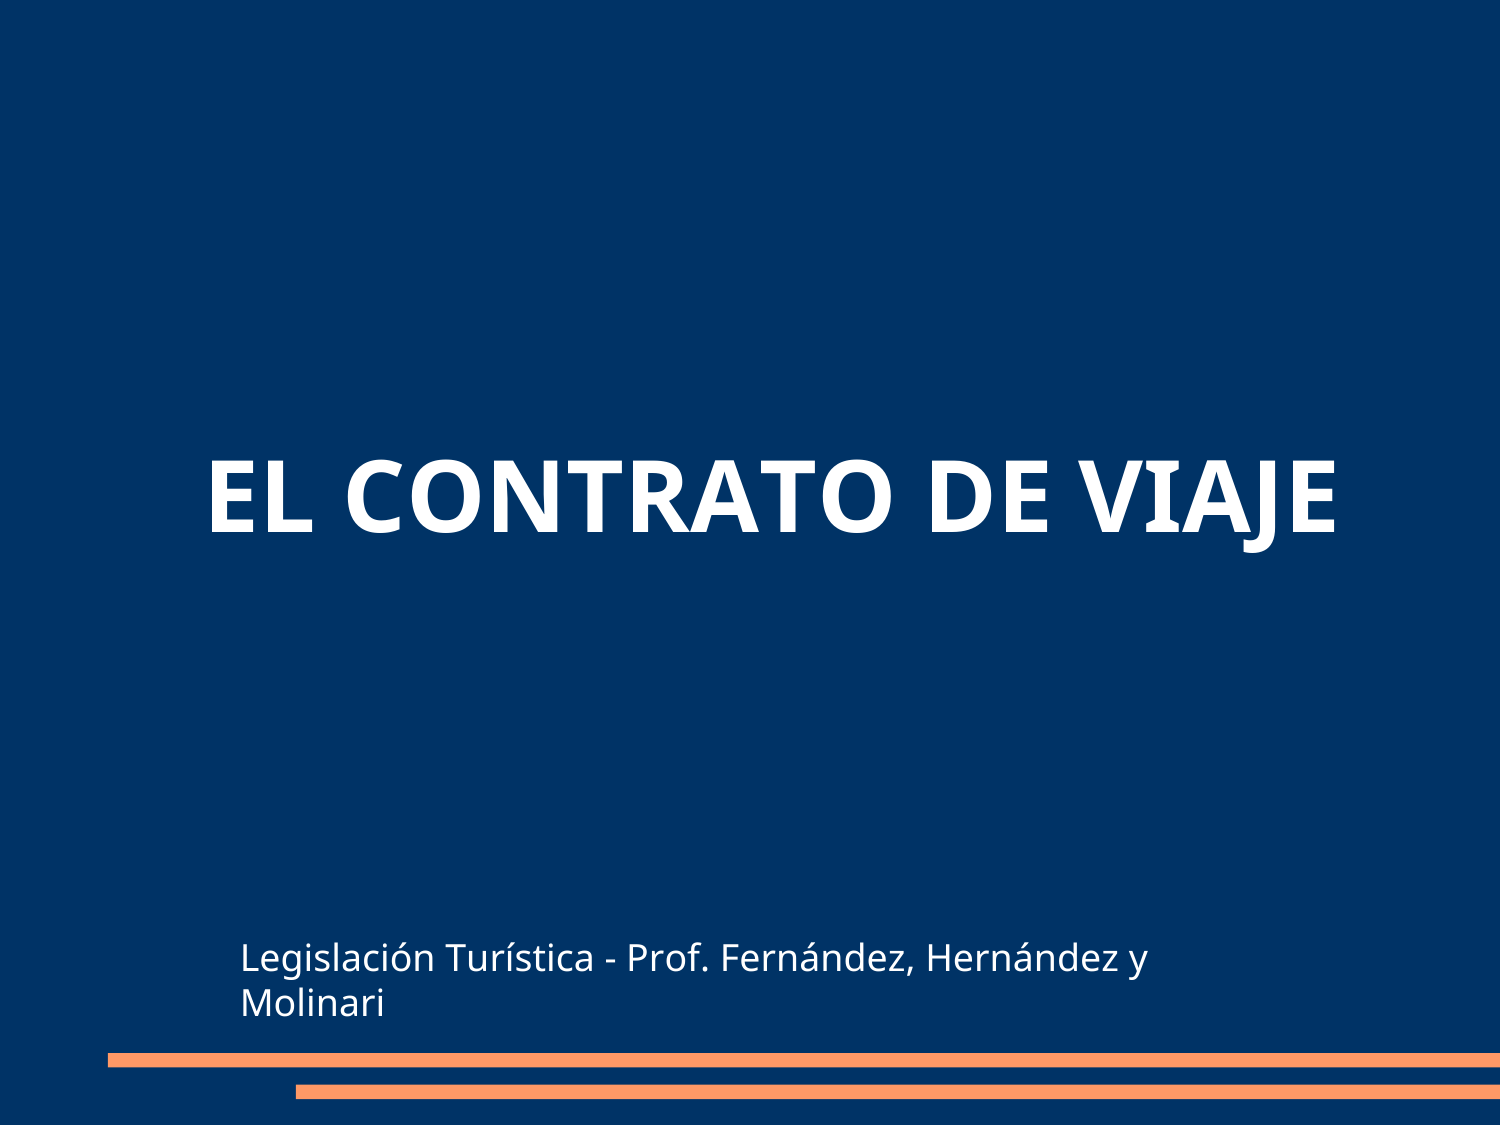

# EL CONTRATO DE VIAJE
Legislación Turística - Prof. Fernández, Hernández y Molinari